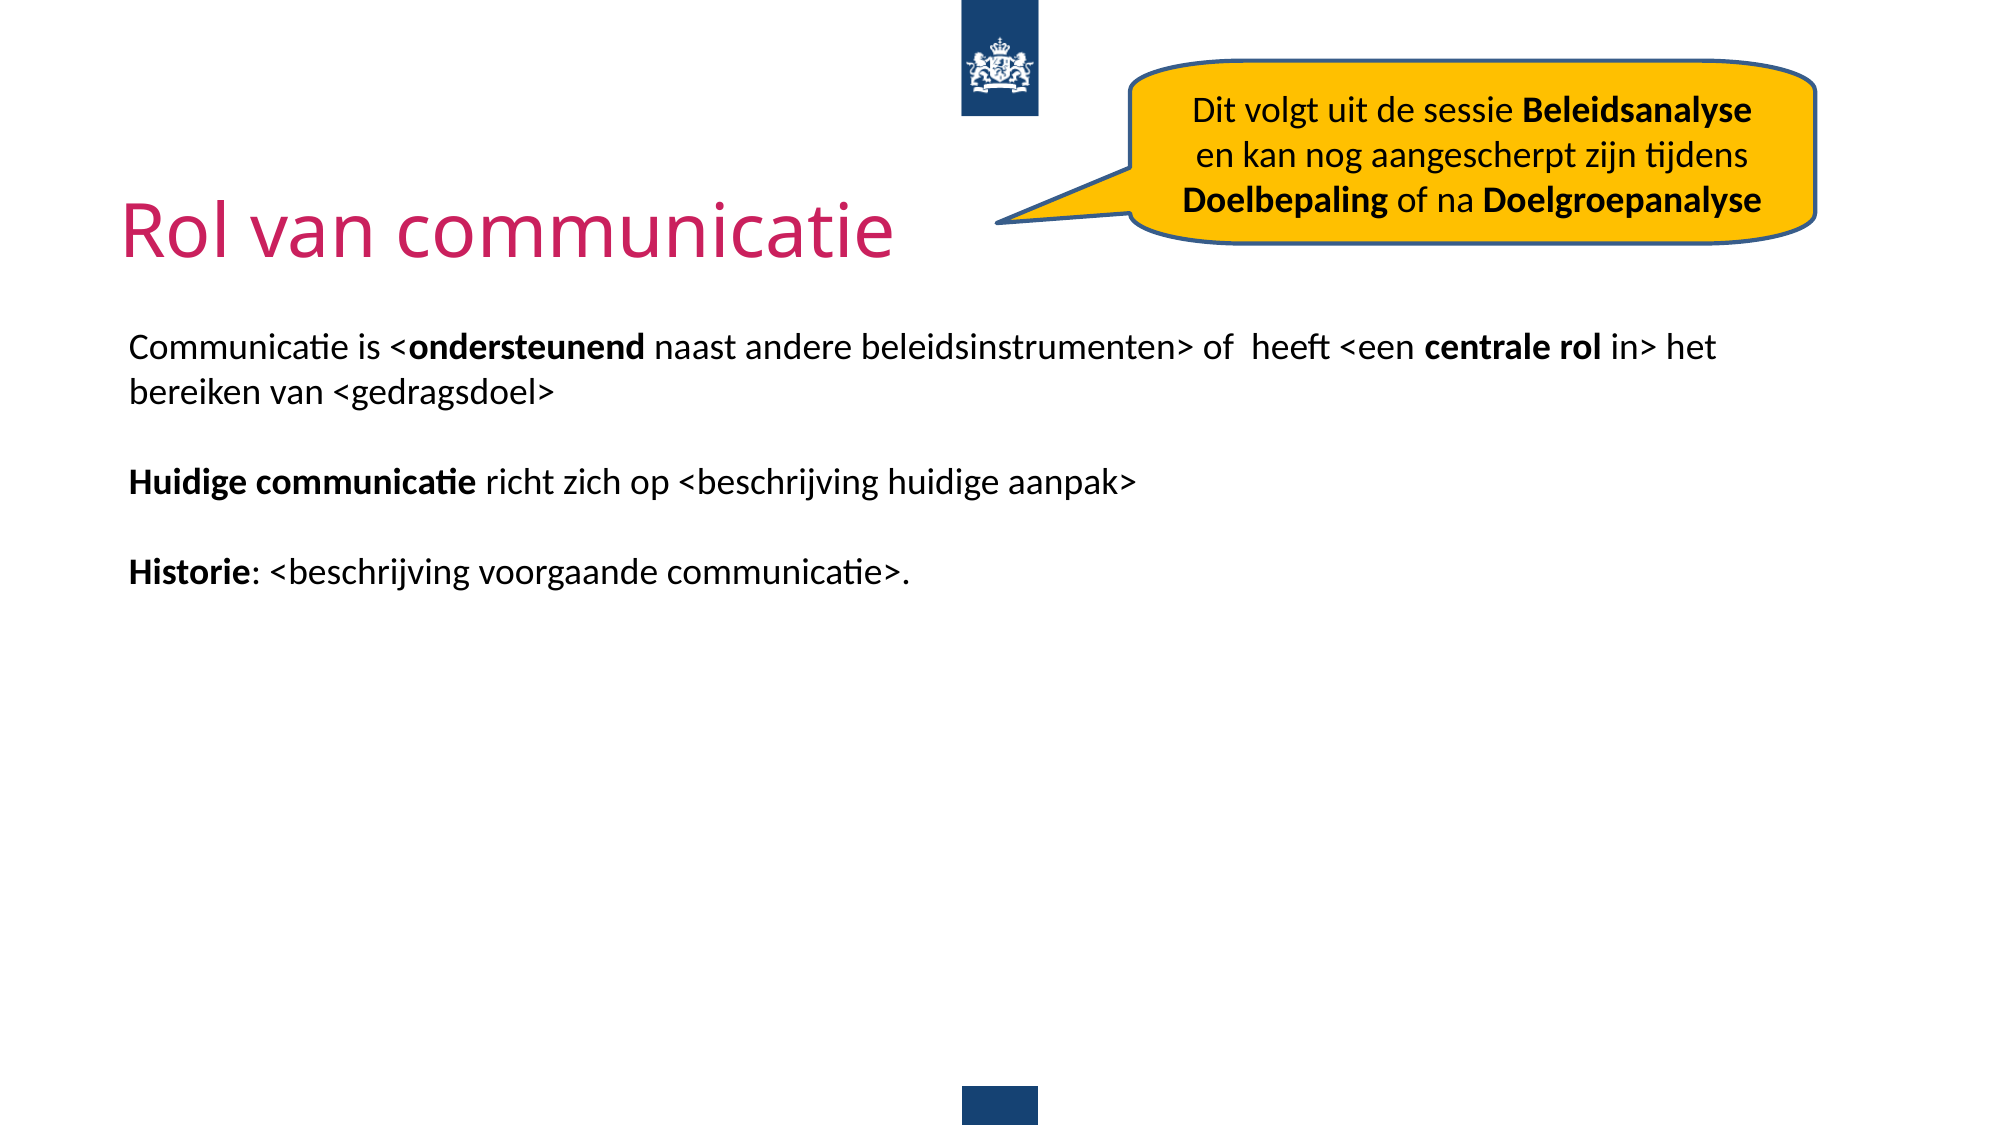

Dit volgt uit de sessie Beleidsanalyse en kan nog aangescherpt zijn tijdens Doelbepaling of na Doelgroepanalyse
Rol van communicatie
Communicatie is <ondersteunend naast andere beleidsinstrumenten> of heeft <een centrale rol in> het bereiken van <gedragsdoel>
Huidige communicatie richt zich op <beschrijving huidige aanpak>
Historie: <beschrijving voorgaande communicatie>.